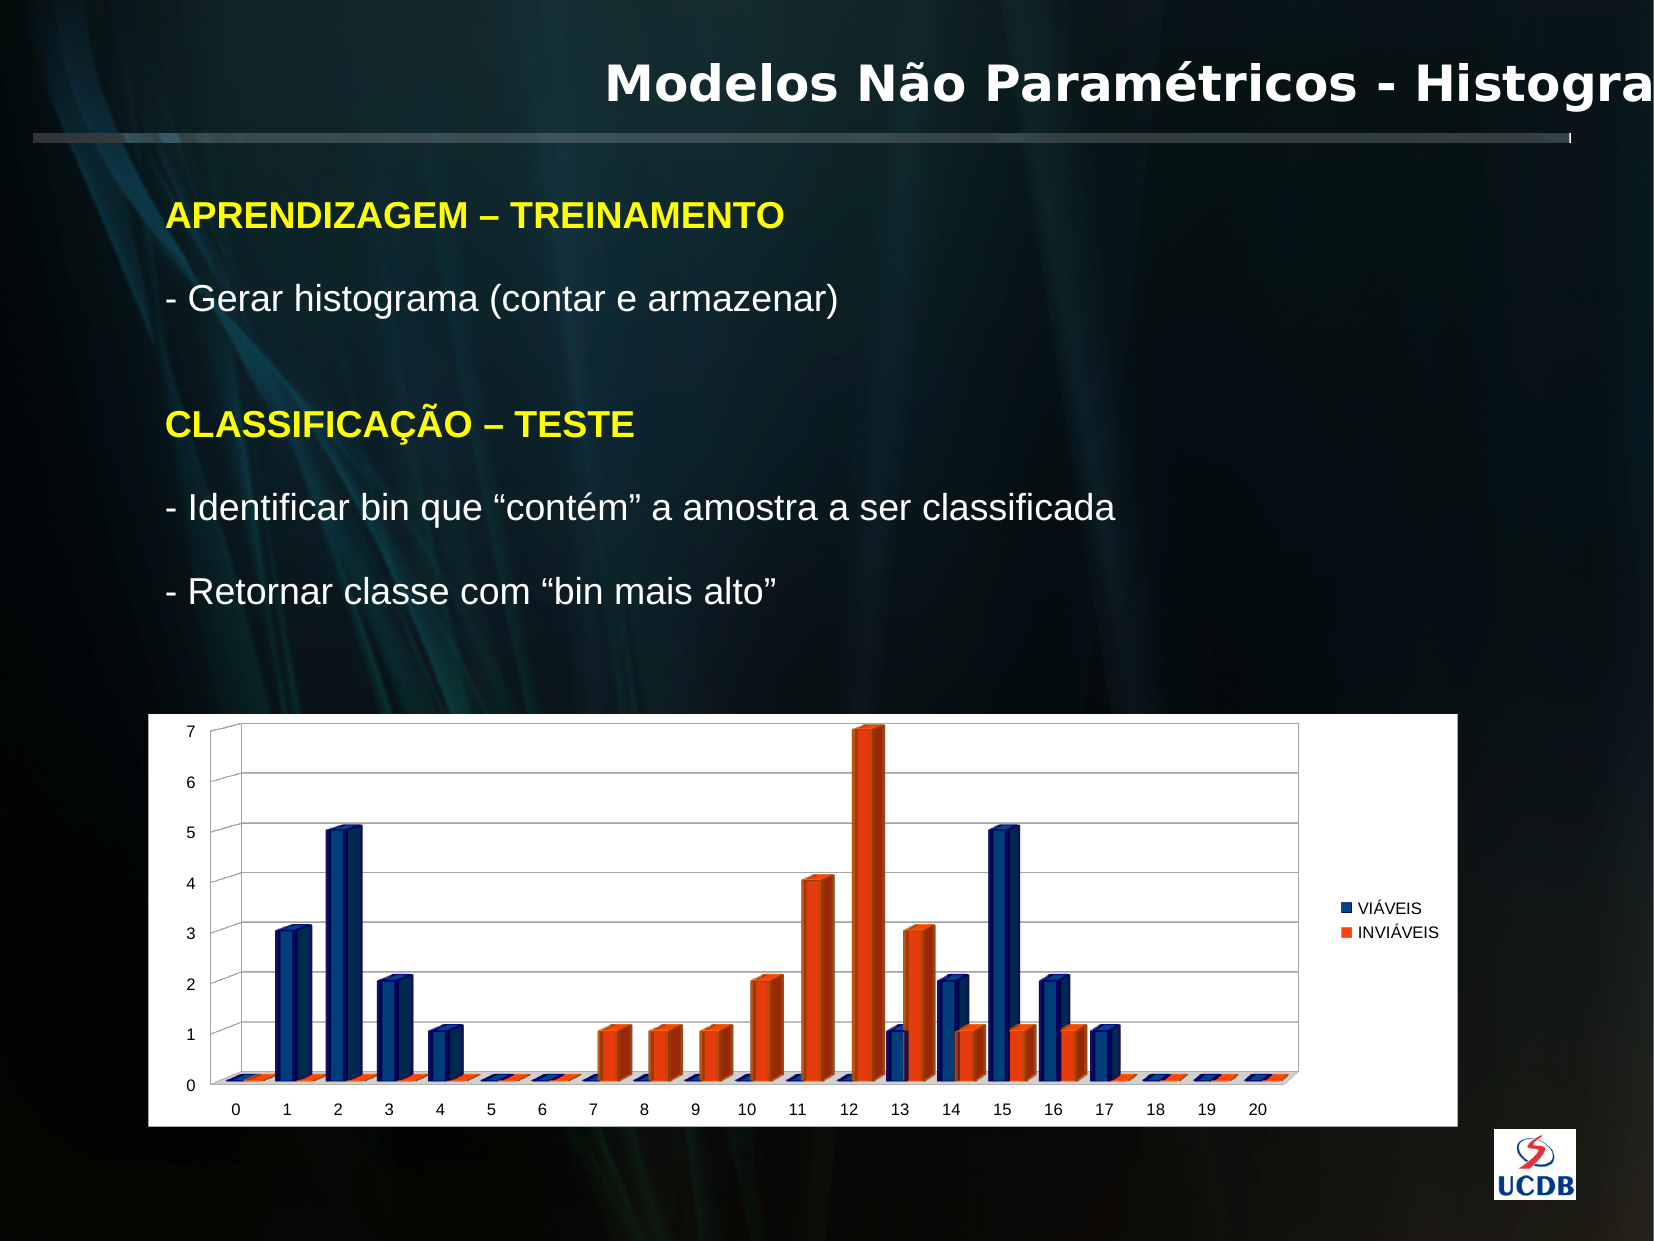

Modelos Não Paramétricos - Histogramas
APRENDIZAGEM – TREINAMENTO
- Gerar histograma (contar e armazenar)
CLASSIFICAÇÃO – TESTE
- Identificar bin que “contém” a amostra a ser classificada
- Retornar classe com “bin mais alto”
[unsupported chart]